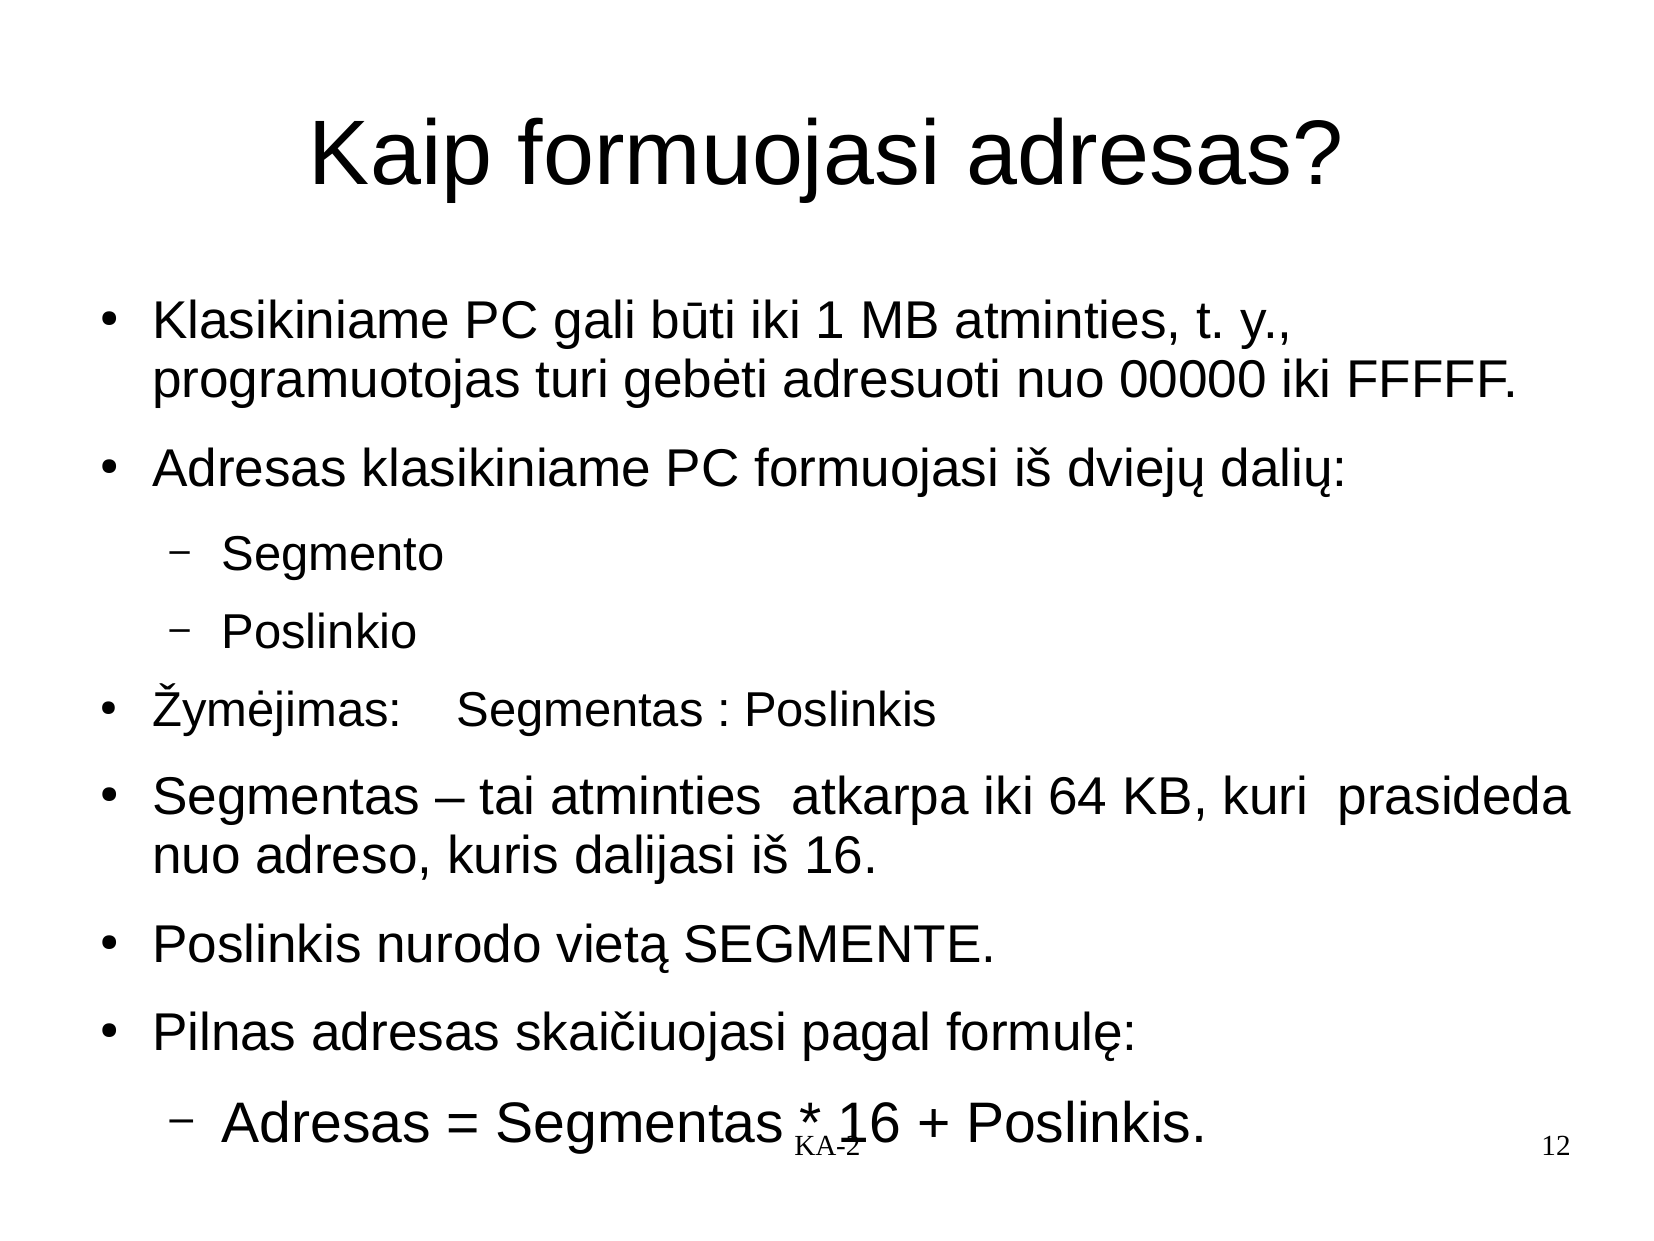

# Kaip formuojasi adresas?
Klasikiniame PC gali būti iki 1 MB atminties, t. y., programuotojas turi gebėti adresuoti nuo 00000 iki FFFFF.
Adresas klasikiniame PC formuojasi iš dviejų dalių:
Segmento
Poslinkio
Žymėjimas: Segmentas : Poslinkis
Segmentas – tai atminties atkarpa iki 64 KB, kuri prasideda nuo adreso, kuris dalijasi iš 16.
Poslinkis nurodo vietą SEGMENTE.
Pilnas adresas skaičiuojasi pagal formulę:
Adresas = Segmentas * 16 + Poslinkis.
KA-2
12